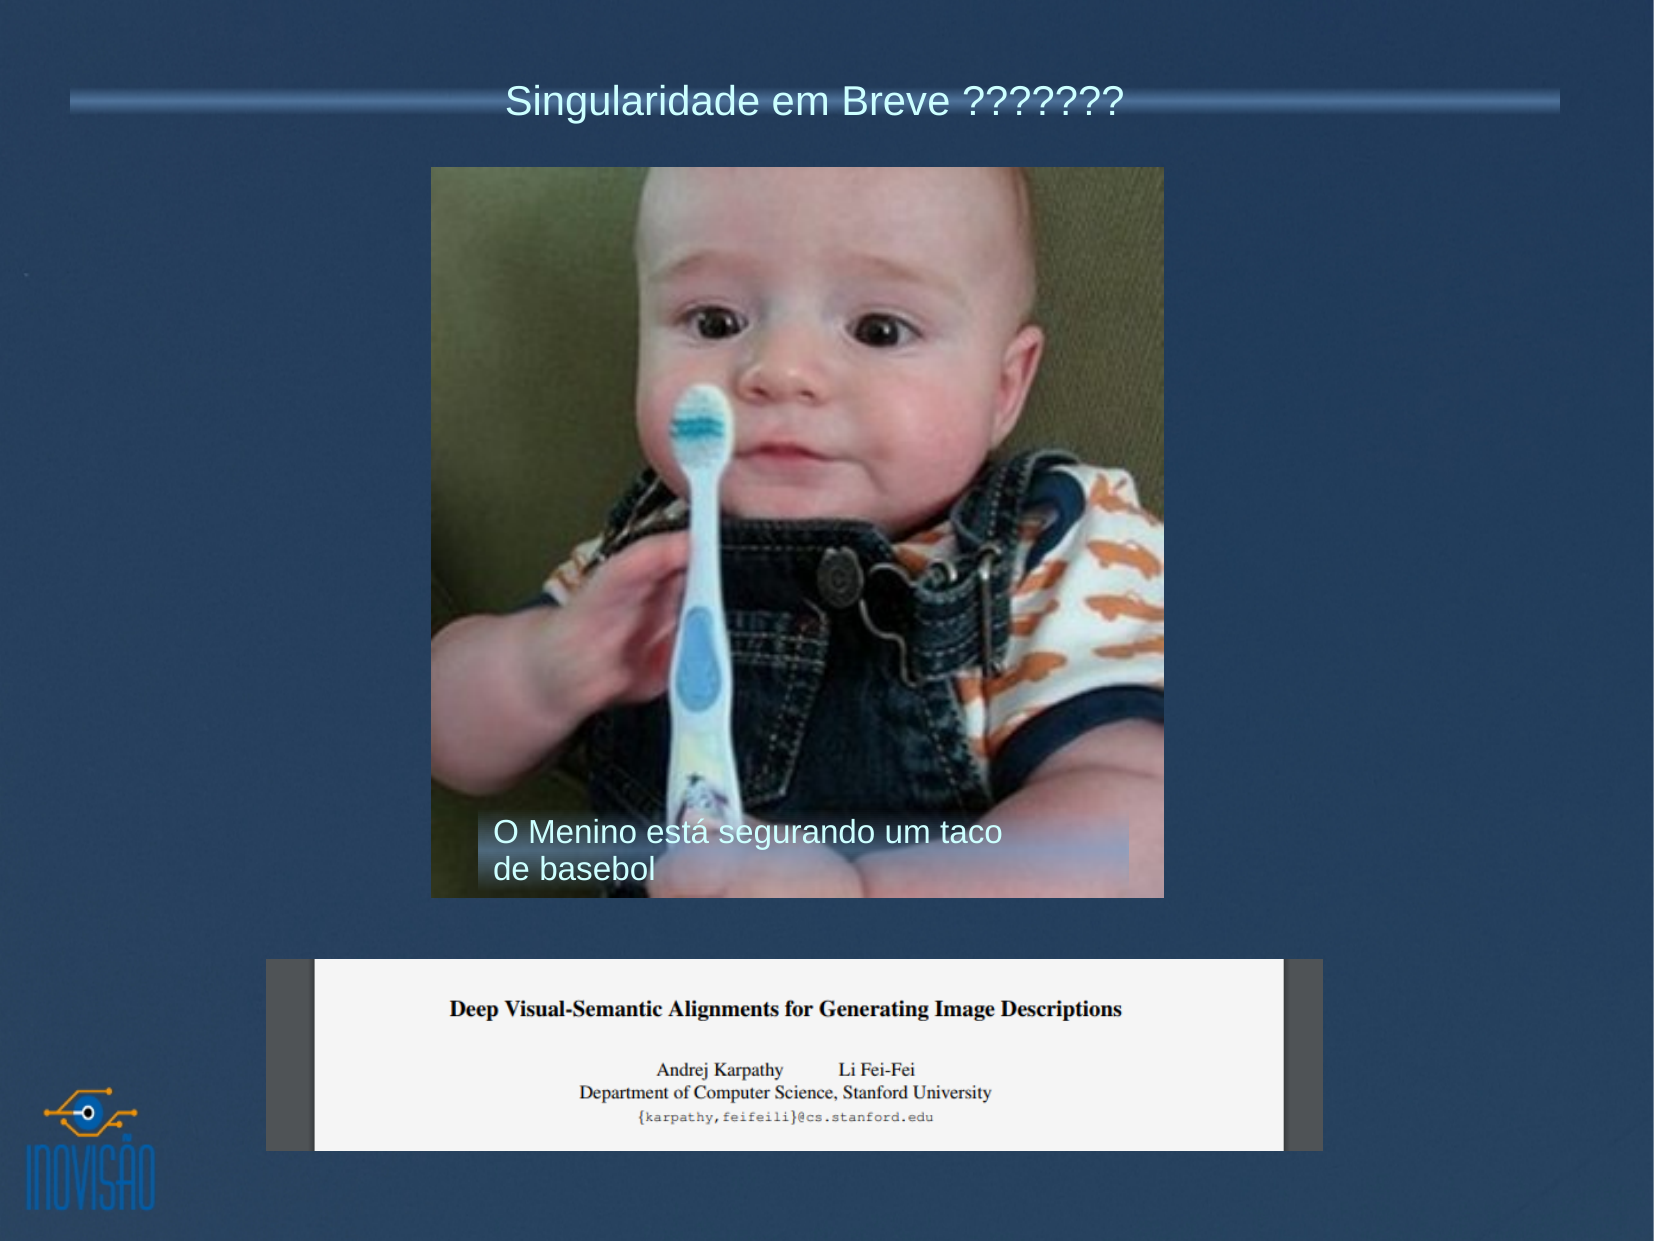

Singularidade em Breve ???????
O Menino está segurando um taco
de basebol